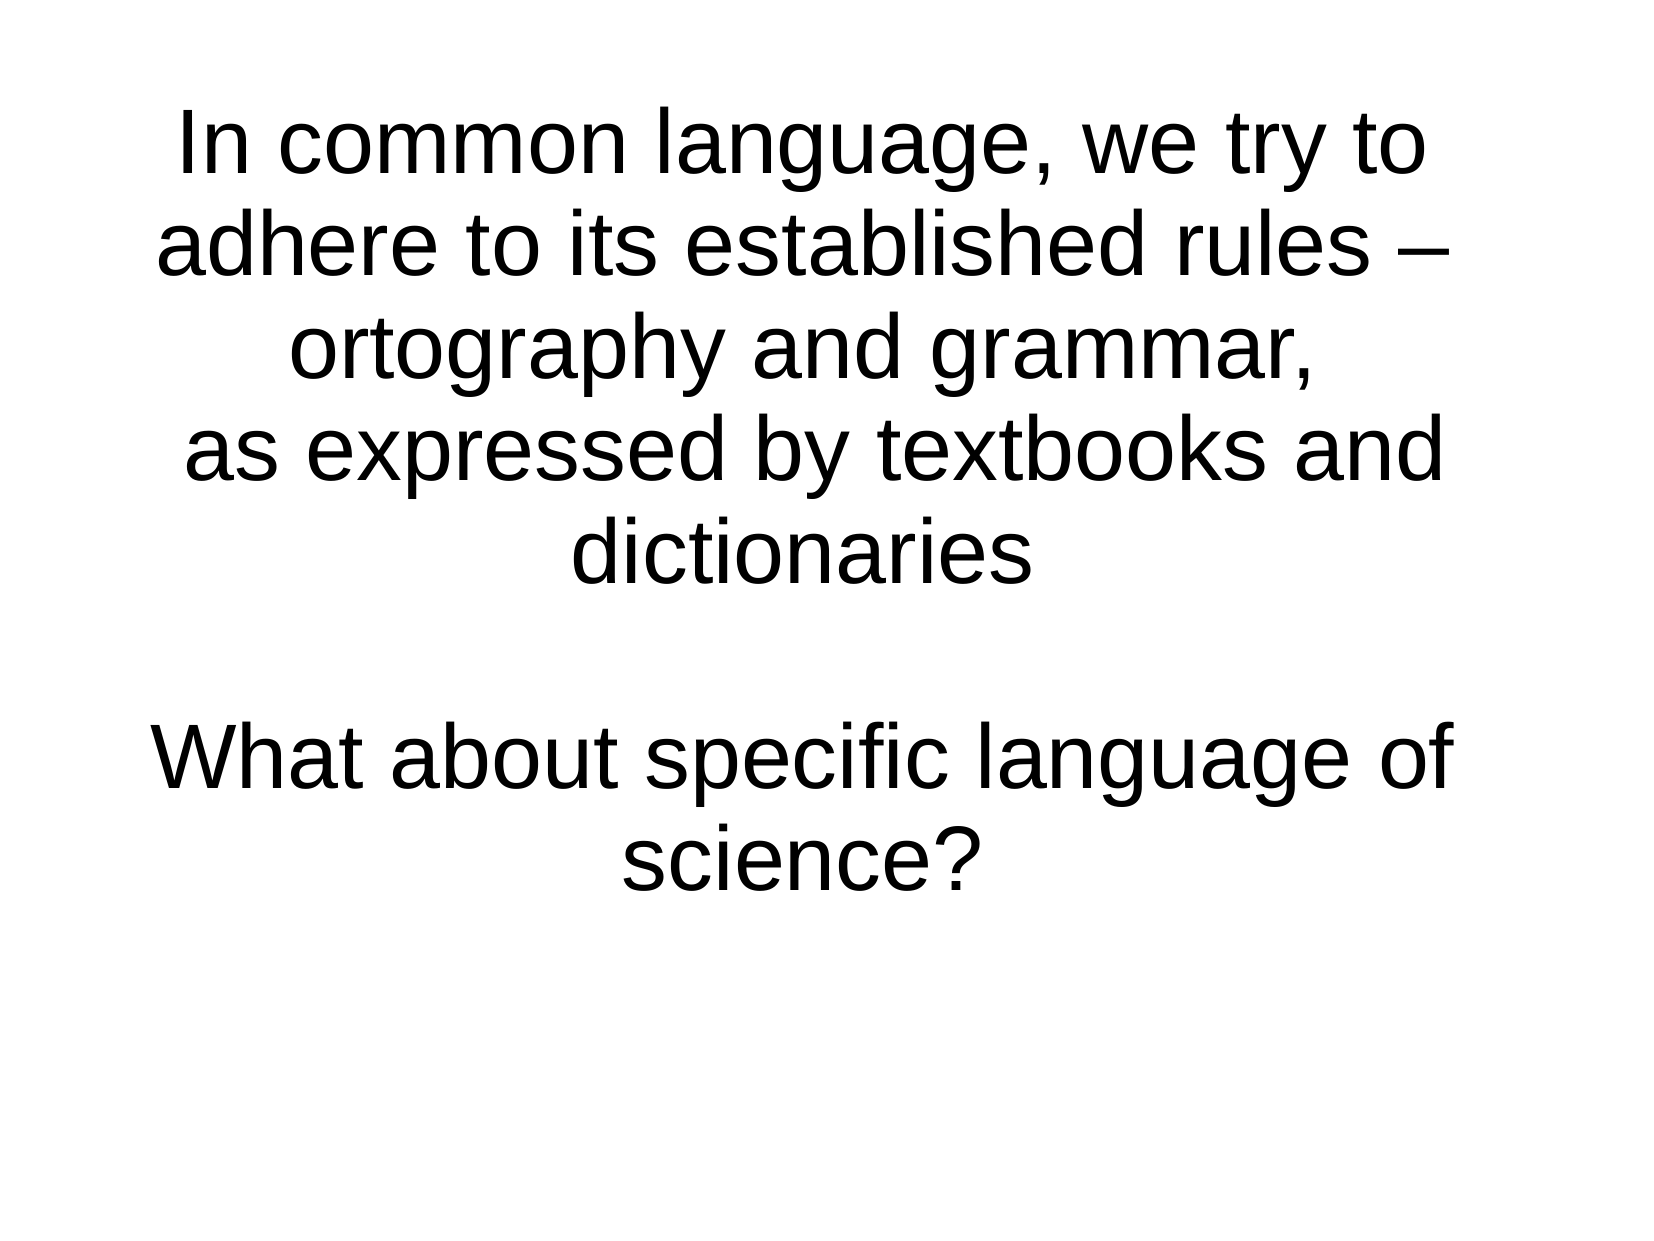

# In common language, we try to adhere to its established rules – ortography and grammar, as expressed by textbooks and dictionaries What about specific language of science?